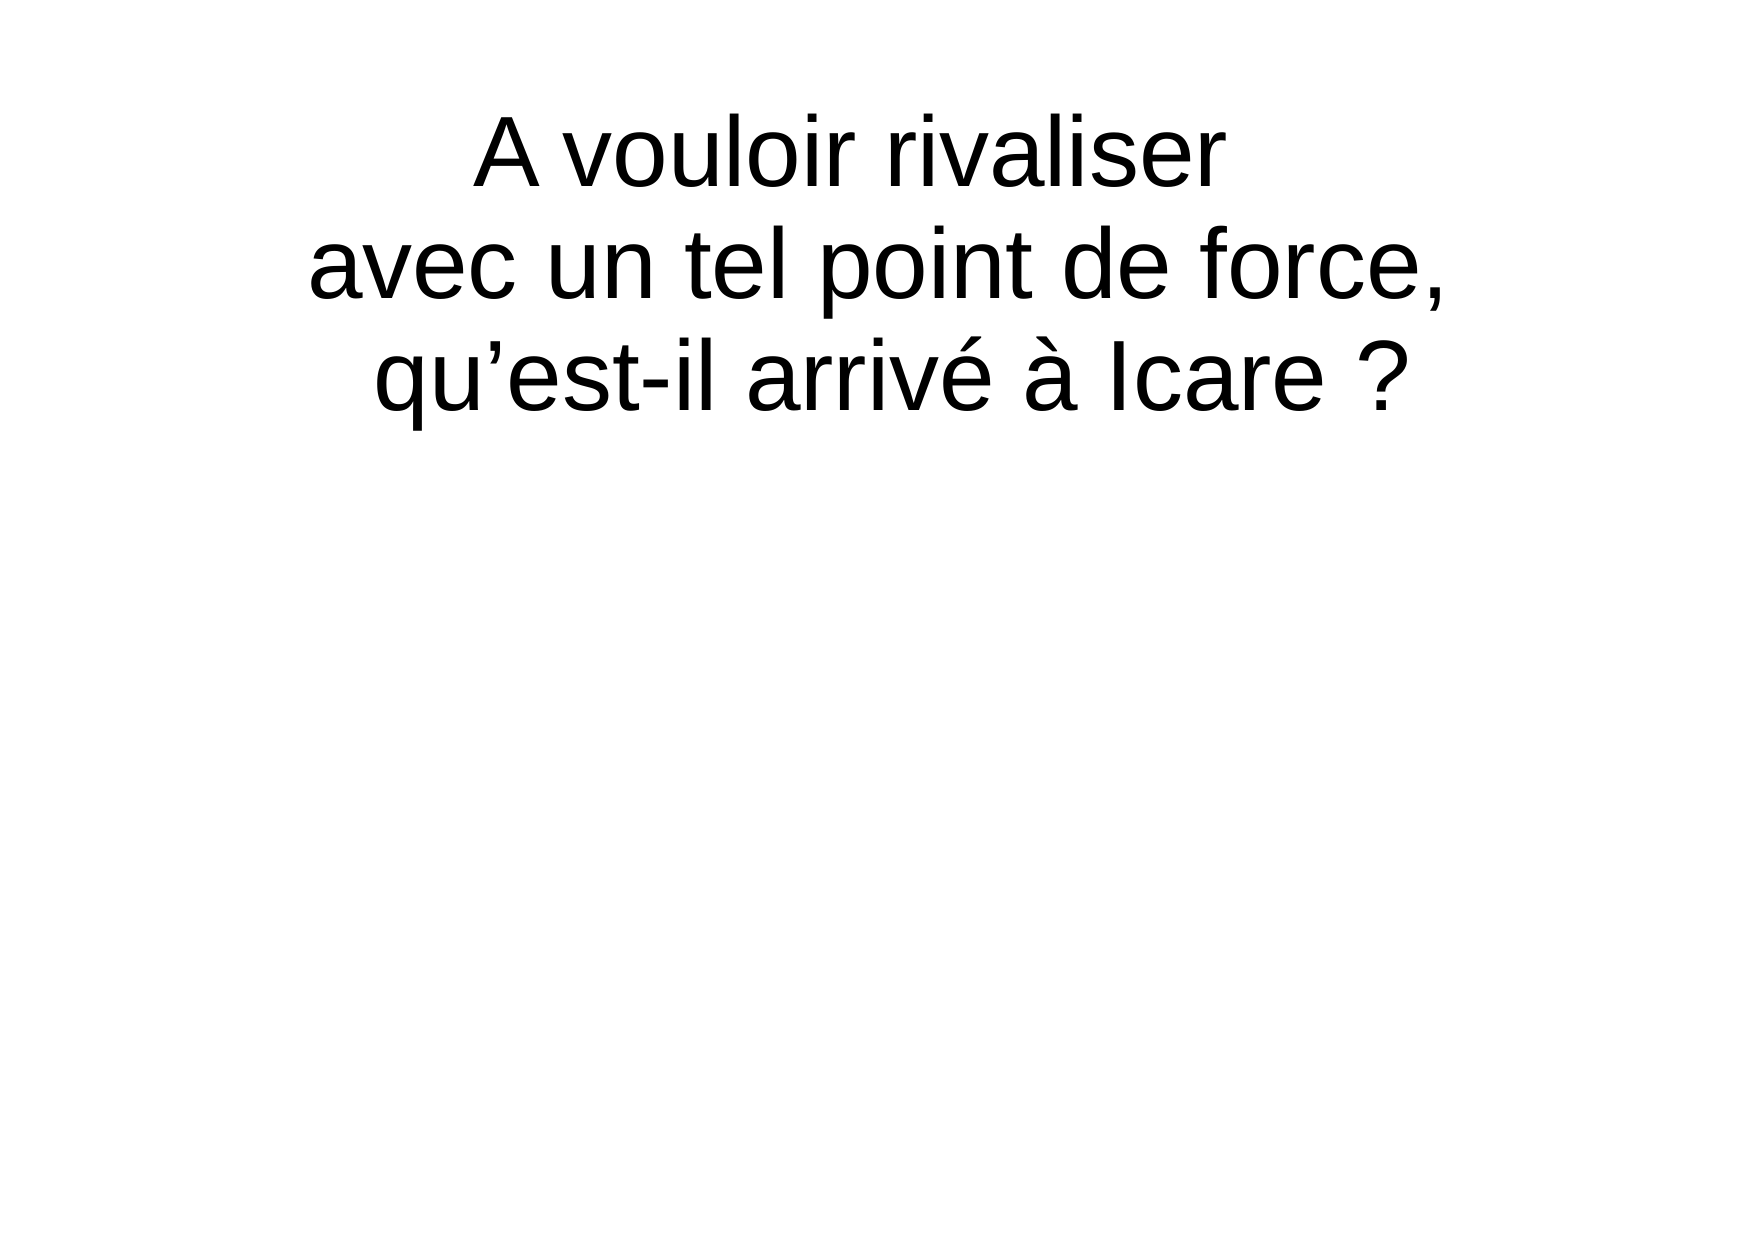

A vouloir rivaliser
 avec un tel point de force,
 qu’est-il arrivé à Icare ?